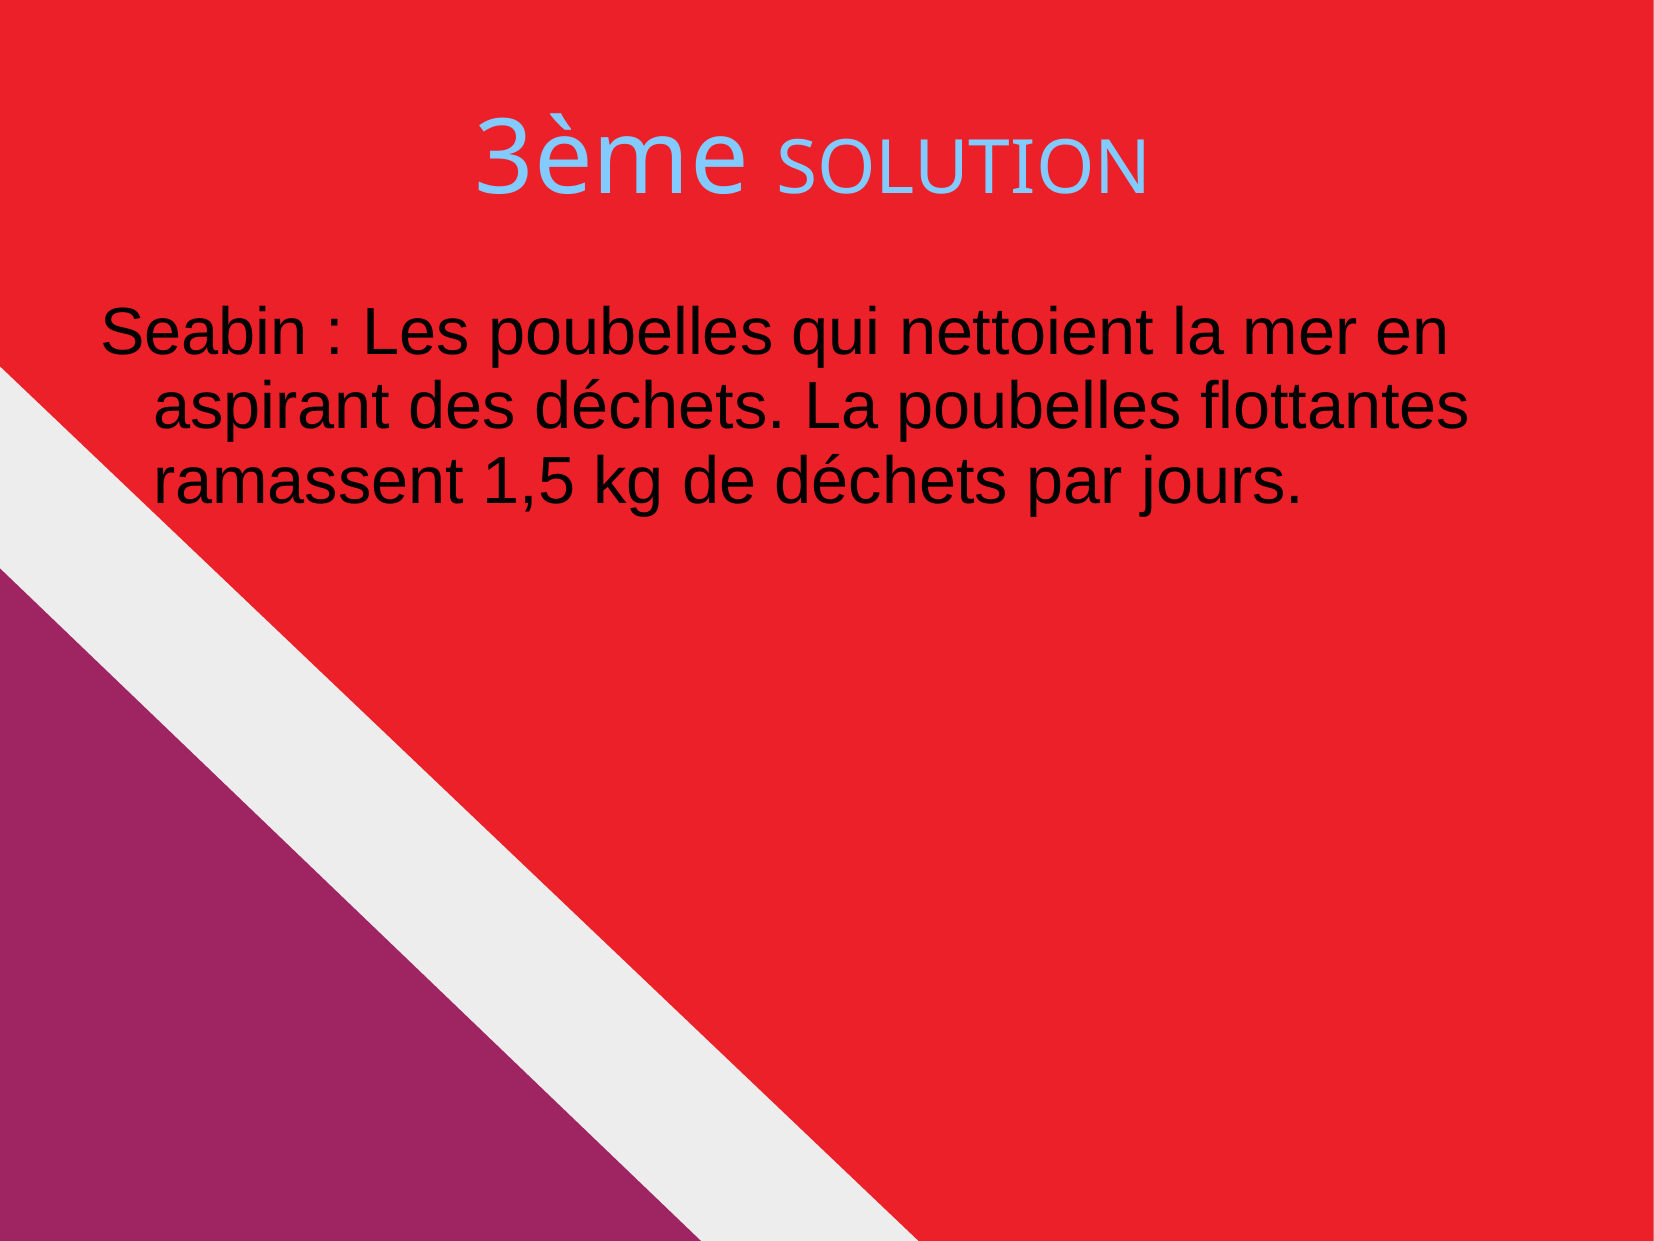

# 3ème SOLUTION
Seabin : Les poubelles qui nettoient la mer en aspirant des déchets. La poubelles flottantes ramassent 1,5 kg de déchets par jours.